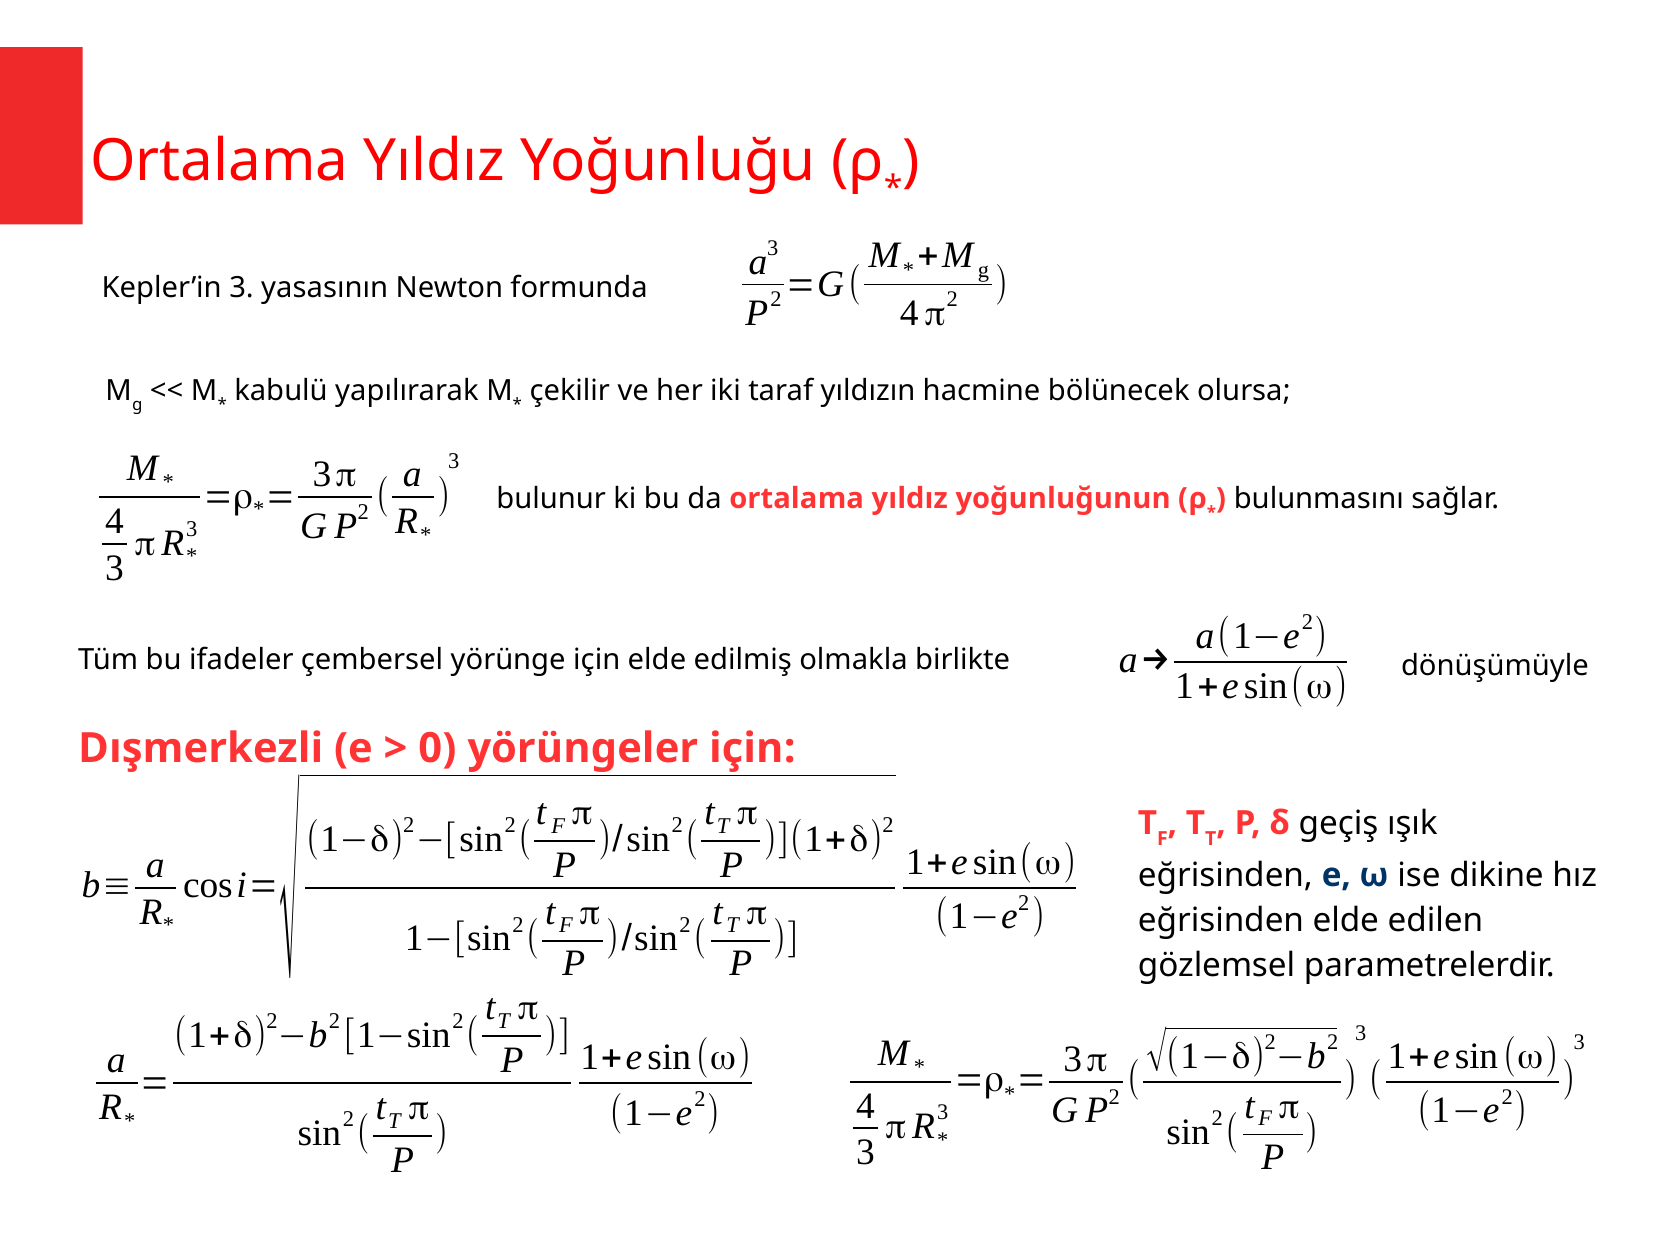

# Ortalama Yıldız Yoğunluğu (ρ*)
Kepler’in 3. yasasının Newton formunda
Mg << M* kabulü yapılırarak M* çekilir ve her iki taraf yıldızın hacmine bölünecek olursa;
bulunur ki bu da ortalama yıldız yoğunluğunun (ρ*) bulunmasını sağlar.
Tüm bu ifadeler çembersel yörünge için elde edilmiş olmakla birlikte
Dışmerkezli (e > 0) yörüngeler için:
dönüşümüyle
TF, TT, P, δ geçiş ışık eğrisinden, e, ω ise dikine hız eğrisinden elde edilen gözlemsel parametrelerdir.